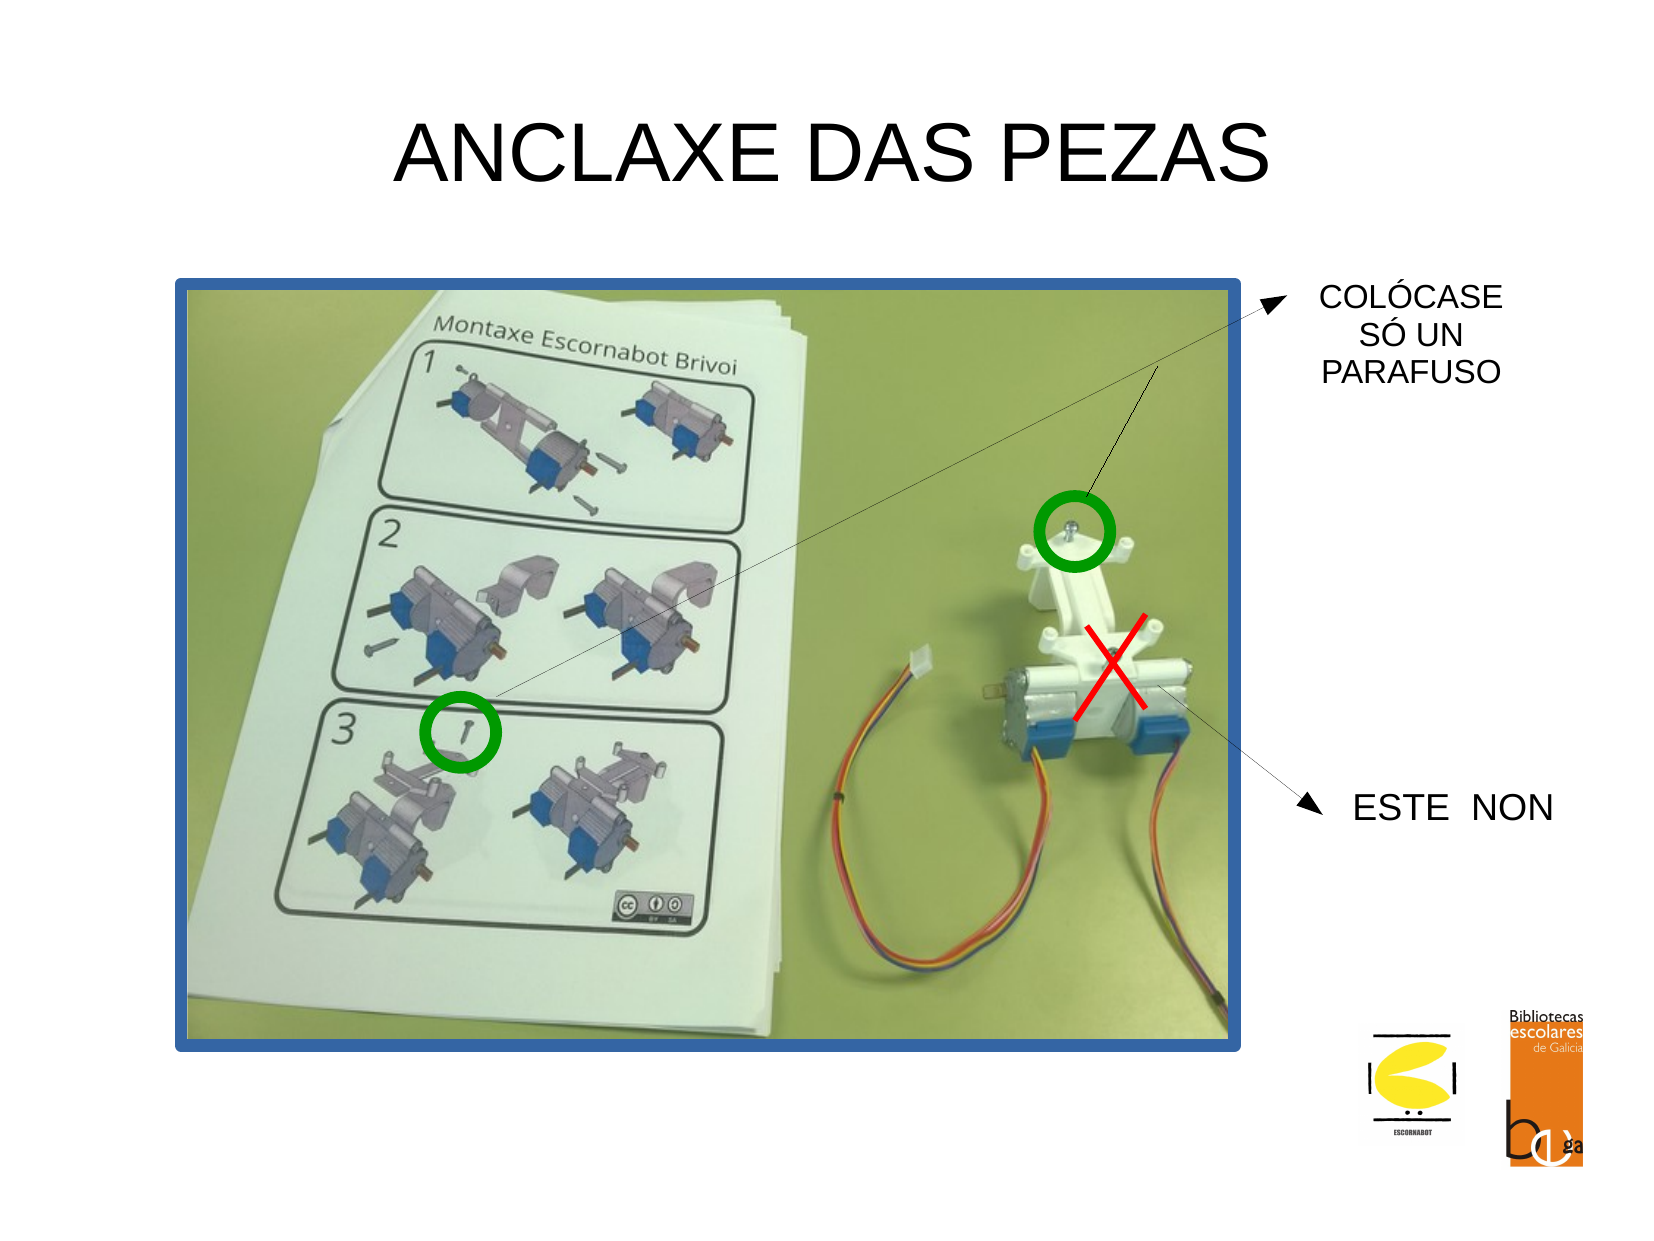

# ANCLAXE DAS PEZAS
COLÓCASE SÓ UN PARAFUSO
ESTE NON